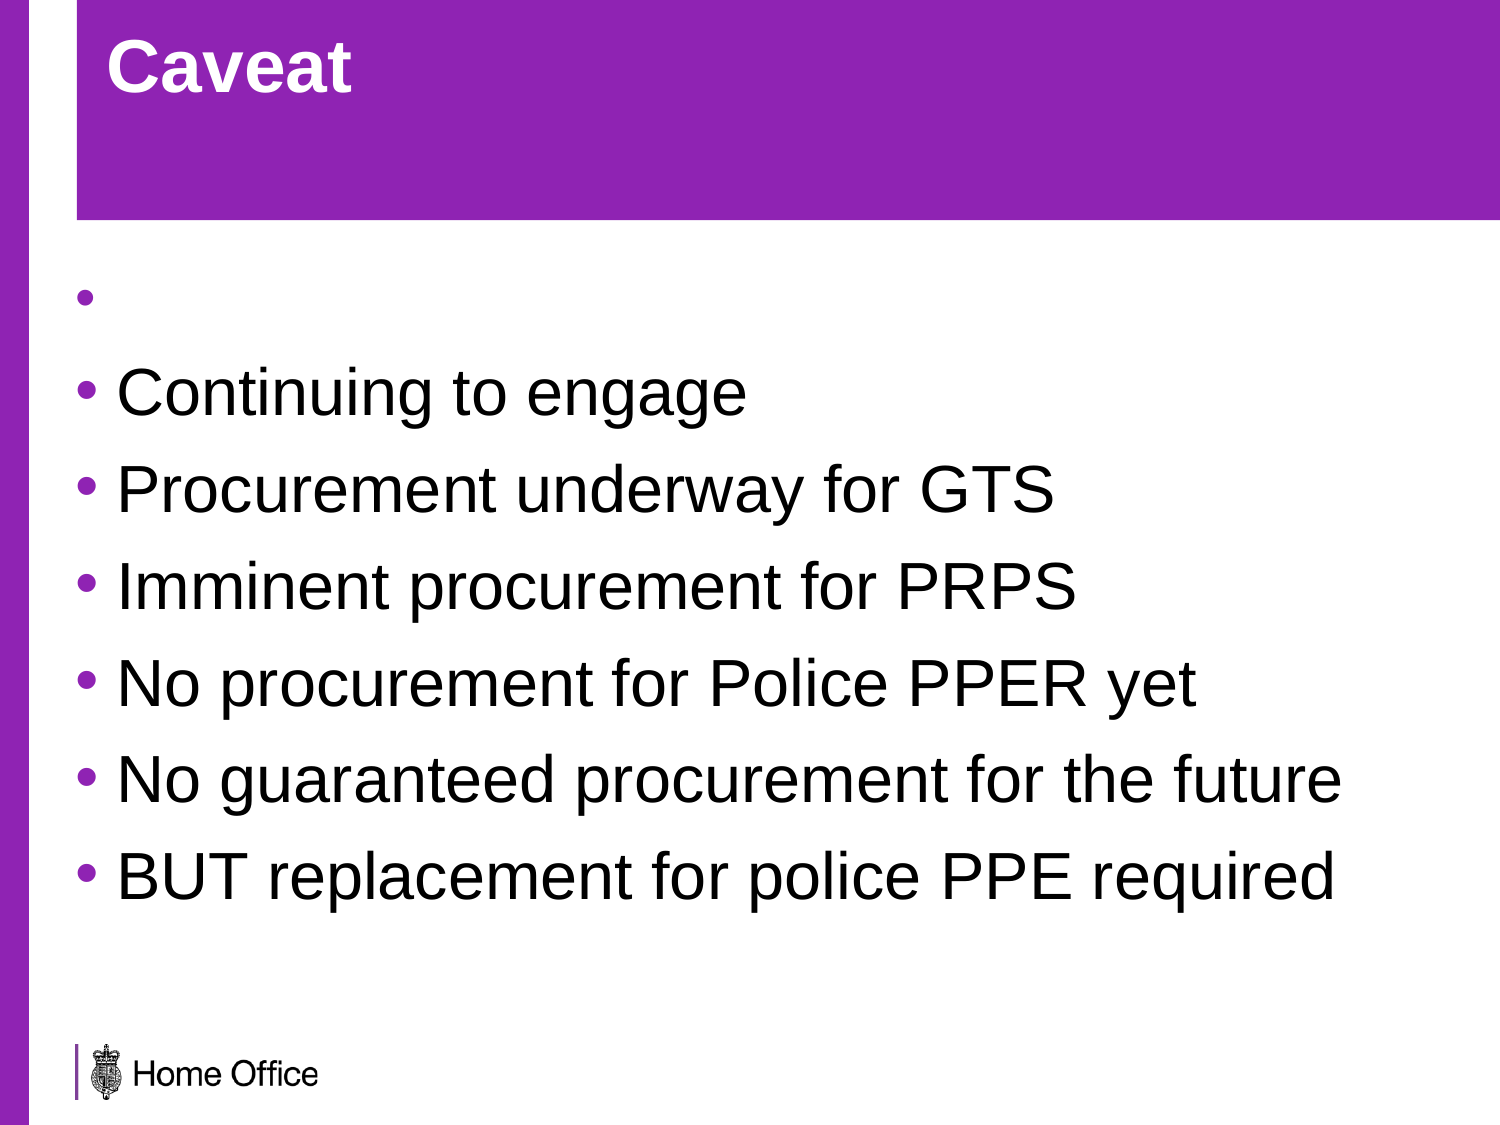

# Caveat
Continuing to engage
Procurement underway for GTS
Imminent procurement for PRPS
No procurement for Police PPER yet
No guaranteed procurement for the future
BUT replacement for police PPE required